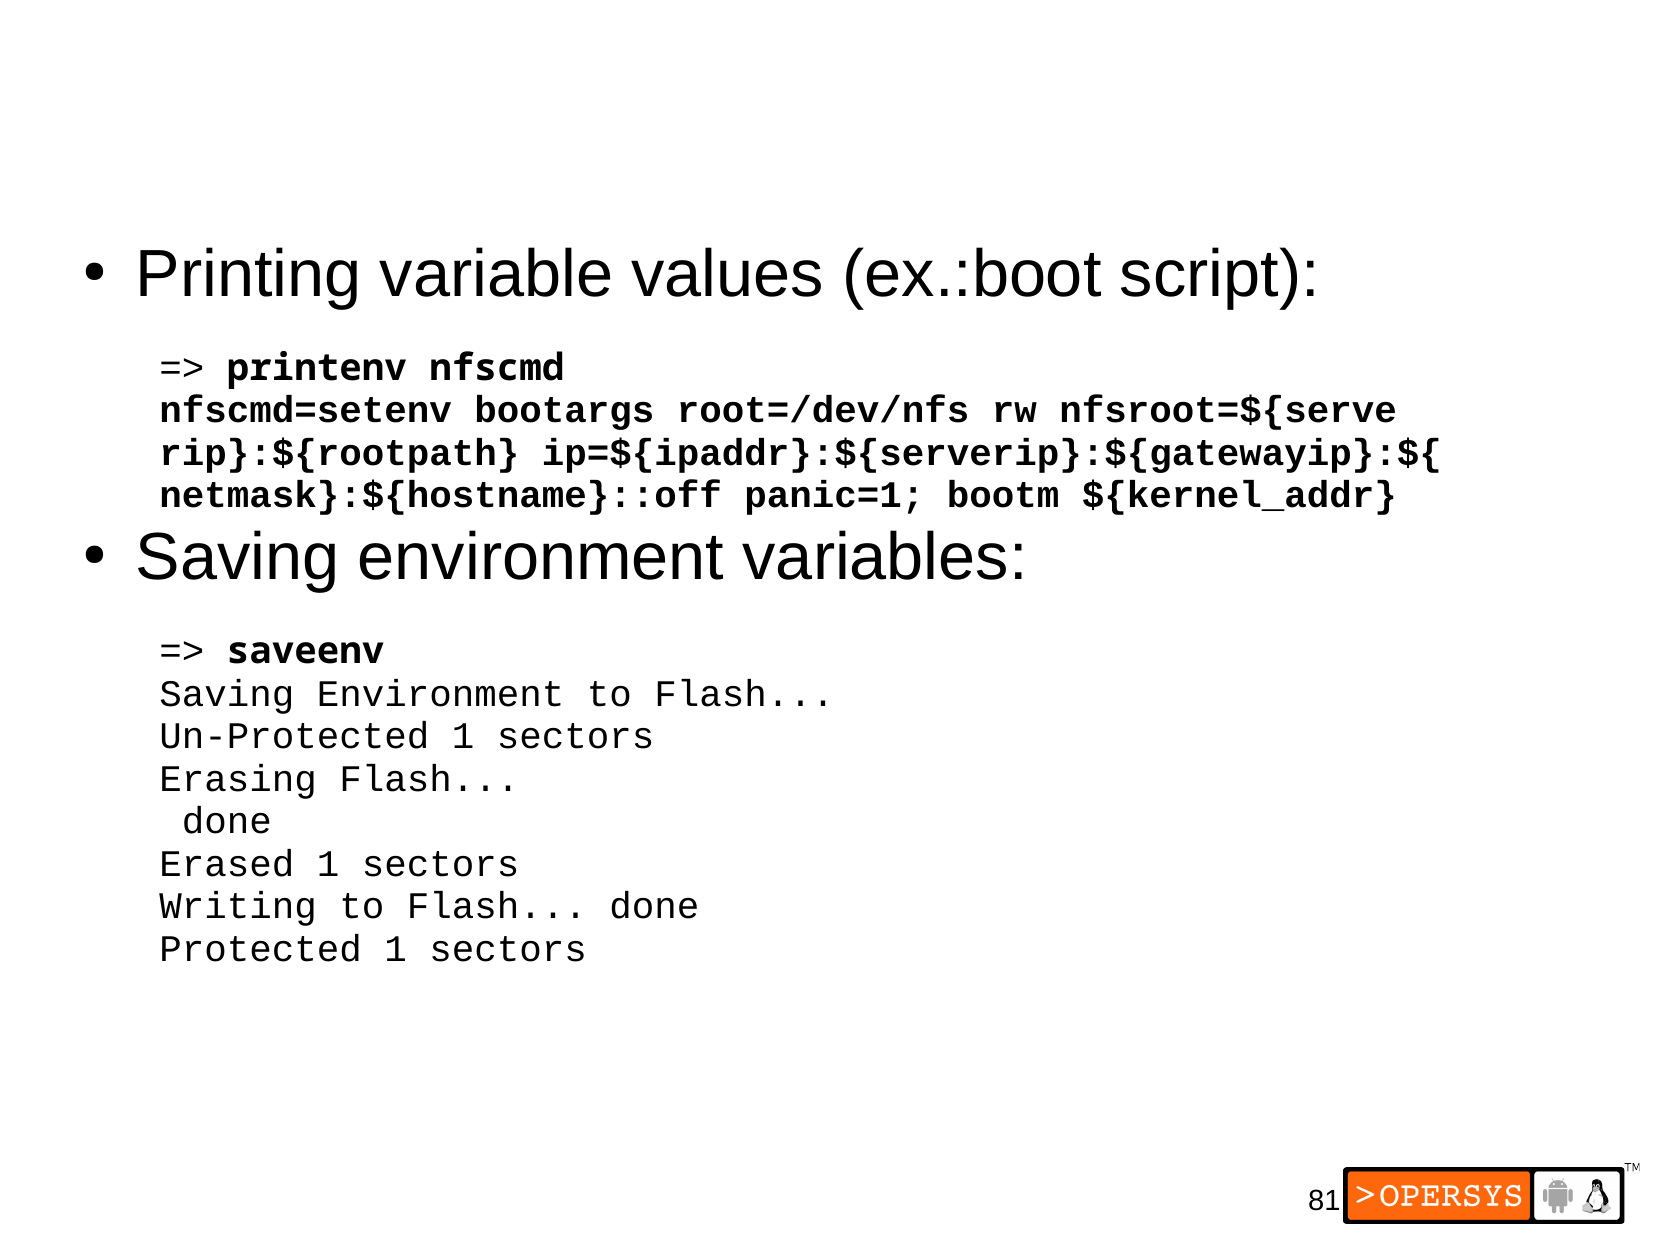

# Printing variable values (ex.:boot script):
=> printenv nfscmd
nfscmd=setenv bootargs root=/dev/nfs rw nfsroot=${serve
rip}:${rootpath} ip=${ipaddr}:${serverip}:${gatewayip}:${
netmask}:${hostname}::off panic=1; bootm ${kernel_addr}
Saving environment variables:
=> saveenv
Saving Environment to Flash...
Un-Protected 1 sectors
Erasing Flash...
 done
Erased 1 sectors
Writing to Flash... done
Protected 1 sectors